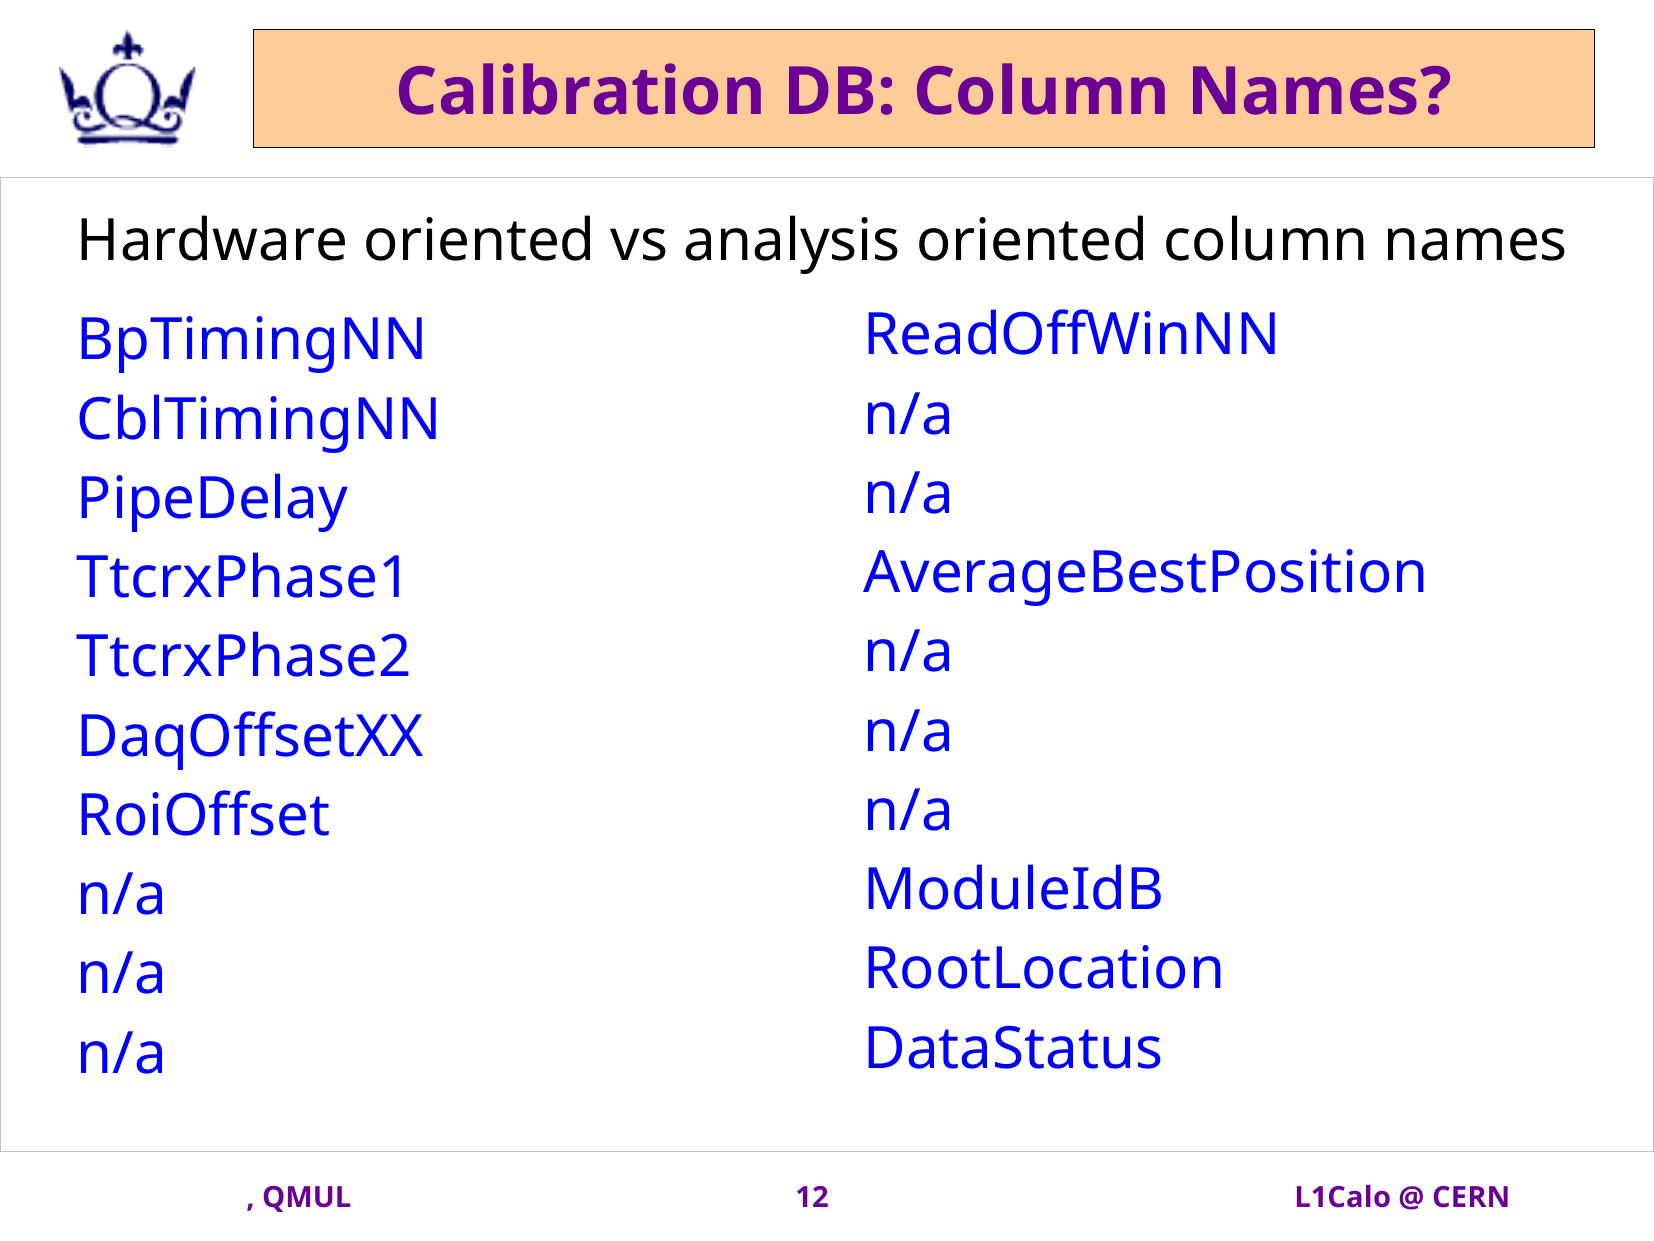

# Calibration DB: Column Names?
Hardware oriented vs analysis oriented column names
ReadOffWinNN
n/a
n/a
AverageBestPosition
n/a
n/a
n/a
ModuleIdB
RootLocation
DataStatus
BpTimingNN
CblTimingNN
PipeDelay
TtcrxPhase1
TtcrxPhase2
DaqOffsetXX
RoiOffset
n/a
n/a
n/a